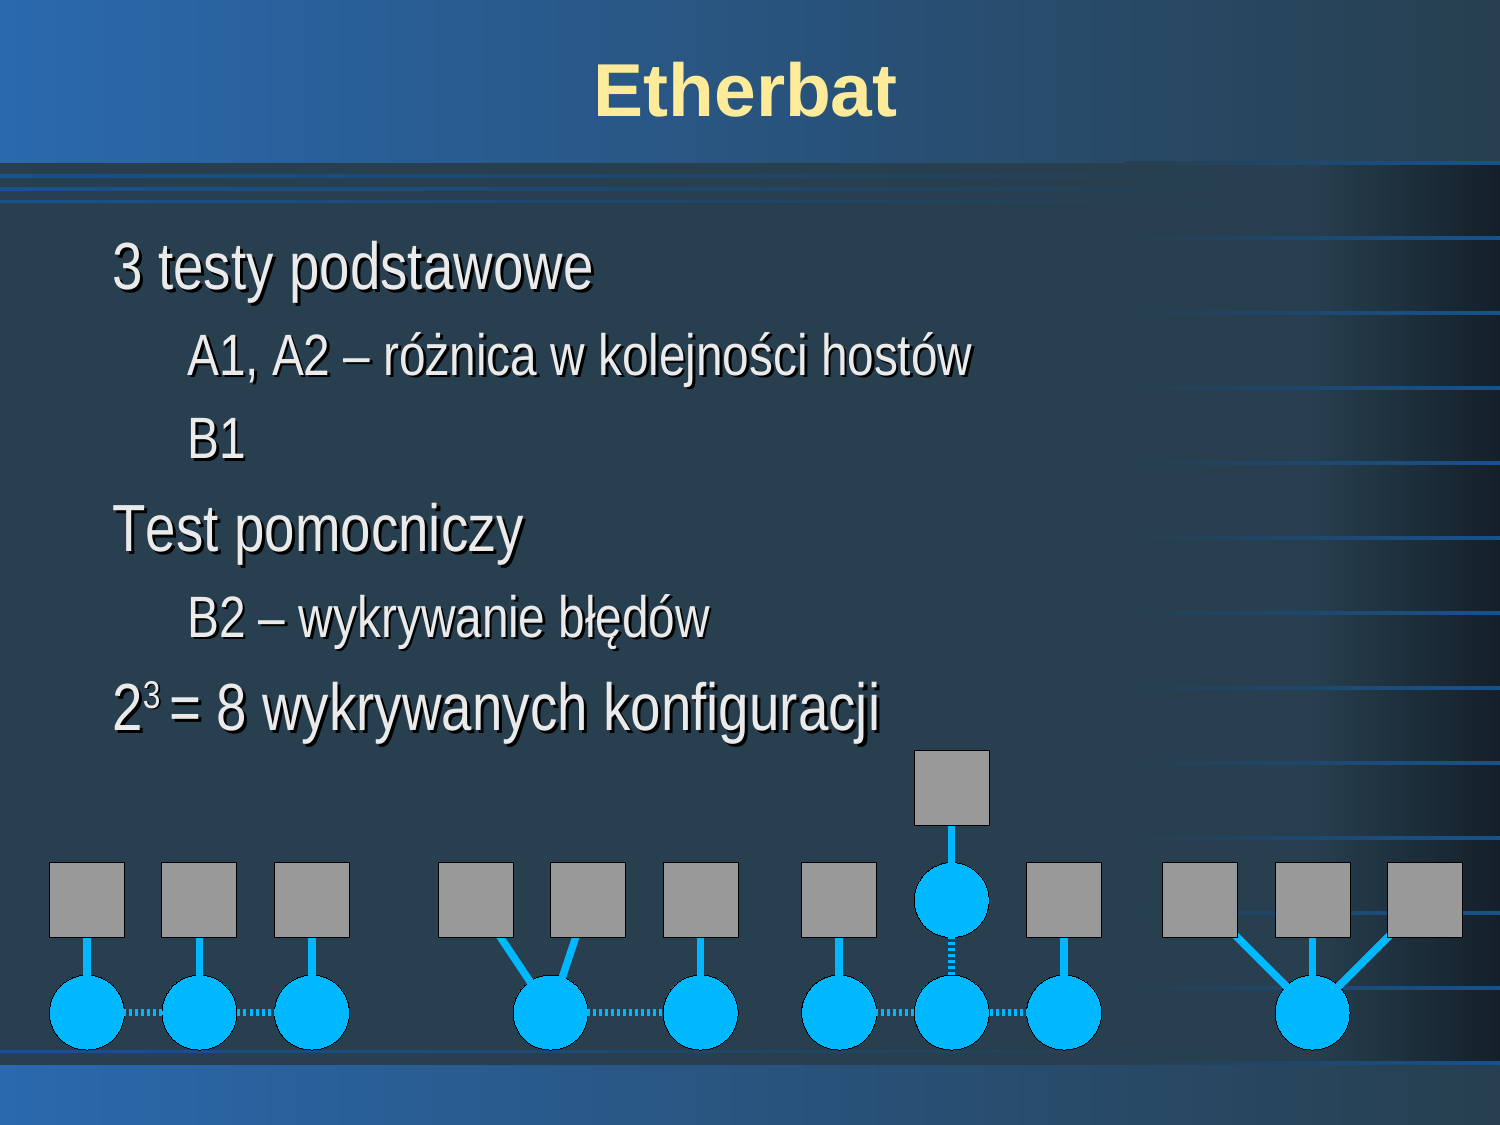

# Etherbat
3 testy podstawowe
A1, A2 – różnica w kolejności hostów
B1
Test pomocniczy
B2 – wykrywanie błędów
23 = 8 wykrywanych konfiguracji